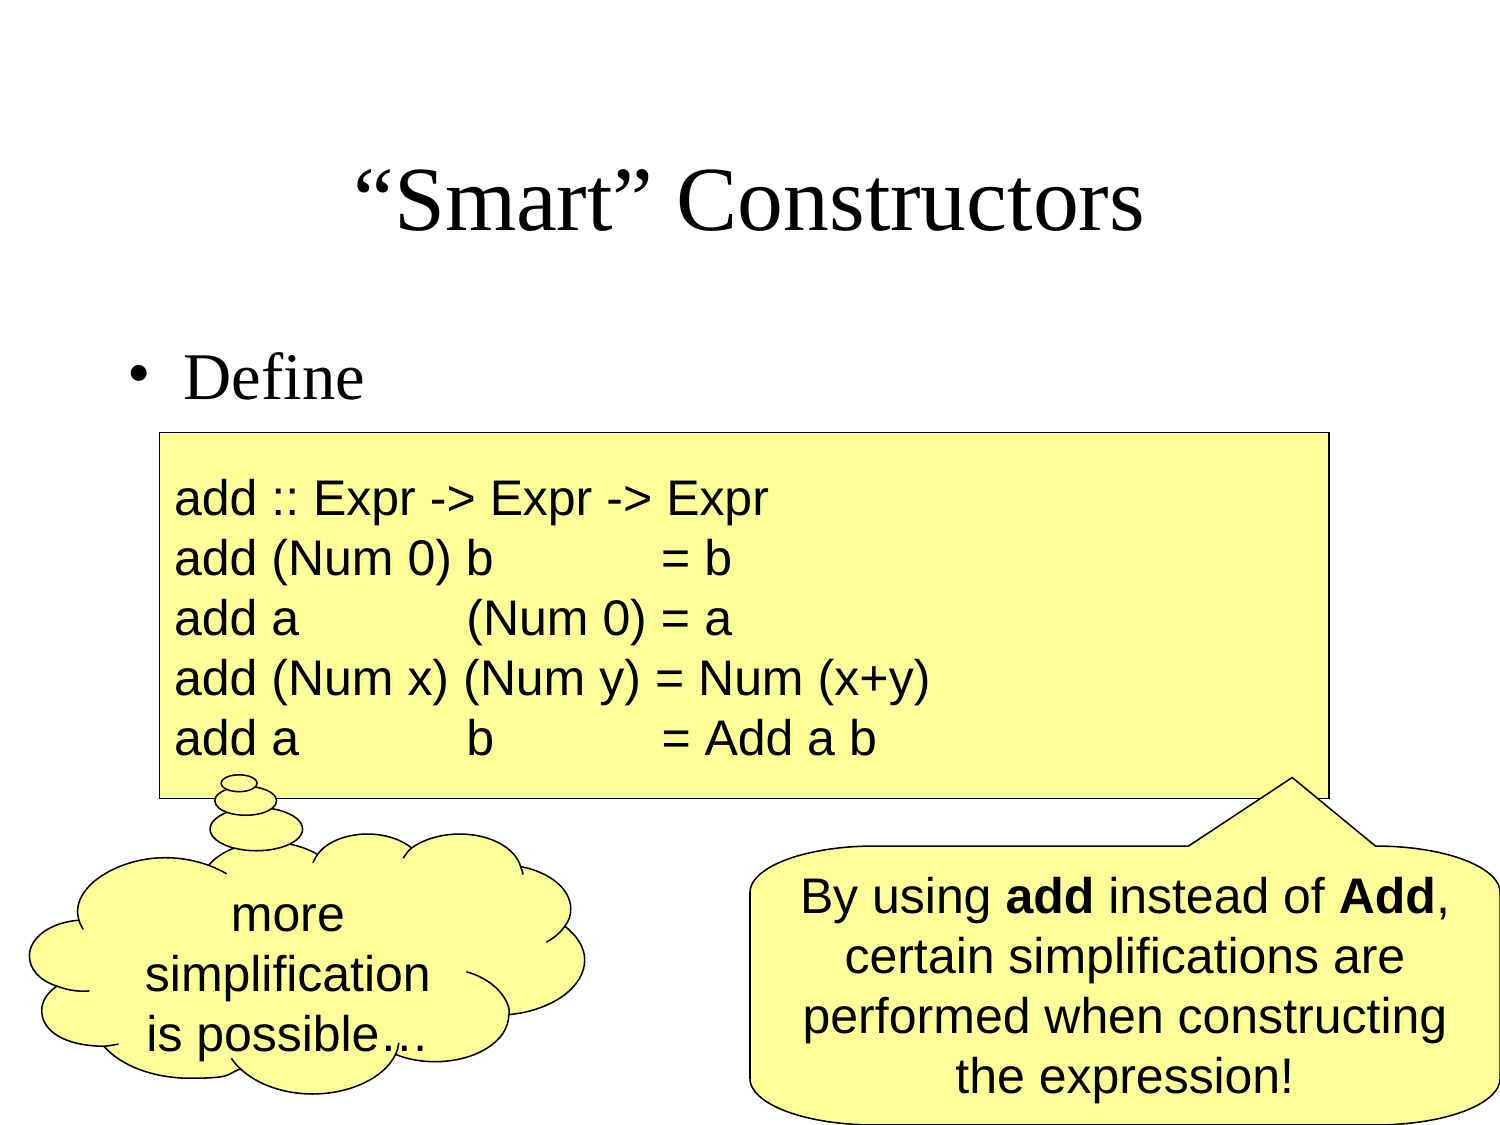

# “Smart” Constructors
Define
add :: Expr -> Expr -> Expr
add (Num 0) b = b
add a (Num 0) = a
add (Num x) (Num y) = Num (x+y)
add a b = Add a b
more simplification is possible…
By using add instead of Add, certain simplifications are performed when constructing the expression!